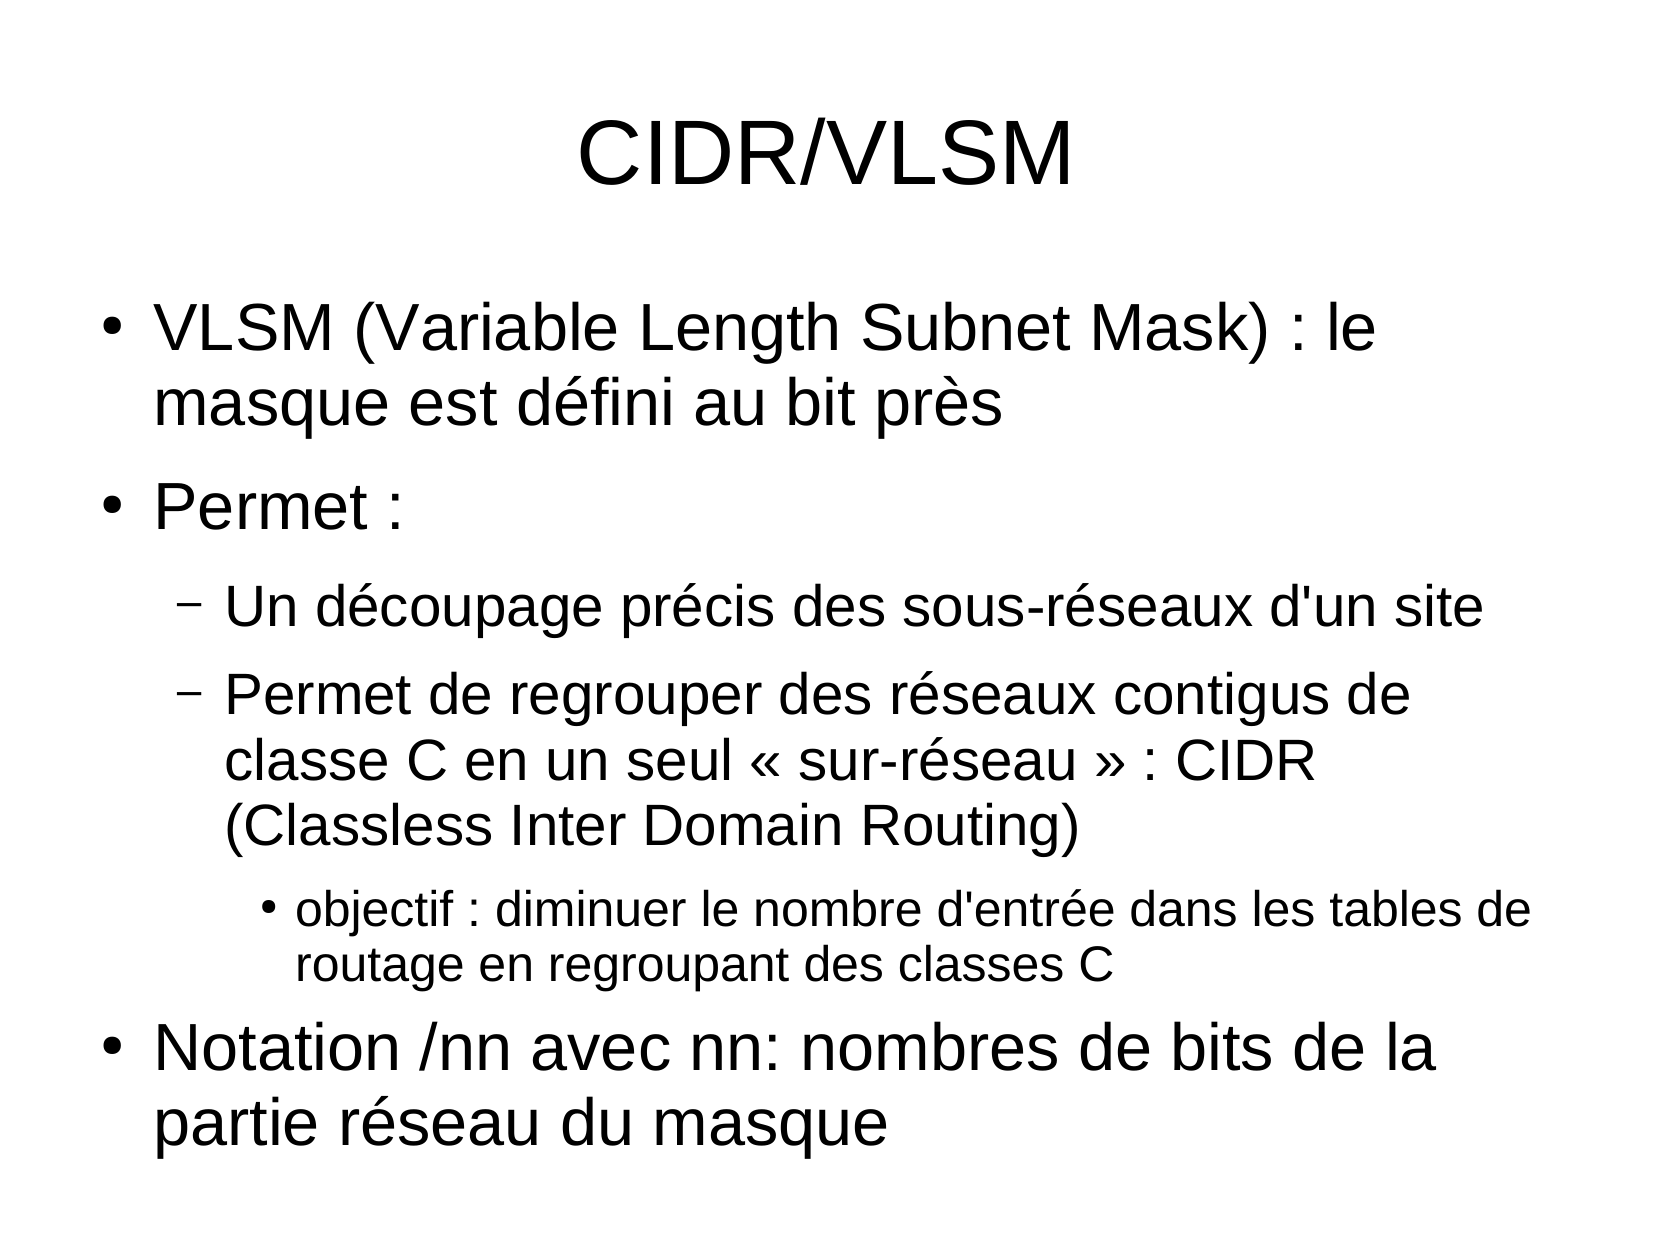

# CIDR/VLSM
VLSM (Variable Length Subnet Mask) : le masque est défini au bit près
Permet :
Un découpage précis des sous-réseaux d'un site
Permet de regrouper des réseaux contigus de classe C en un seul « sur-réseau » : CIDR (Classless Inter Domain Routing)
objectif : diminuer le nombre d'entrée dans les tables de routage en regroupant des classes C
Notation /nn avec nn: nombres de bits de la partie réseau du masque